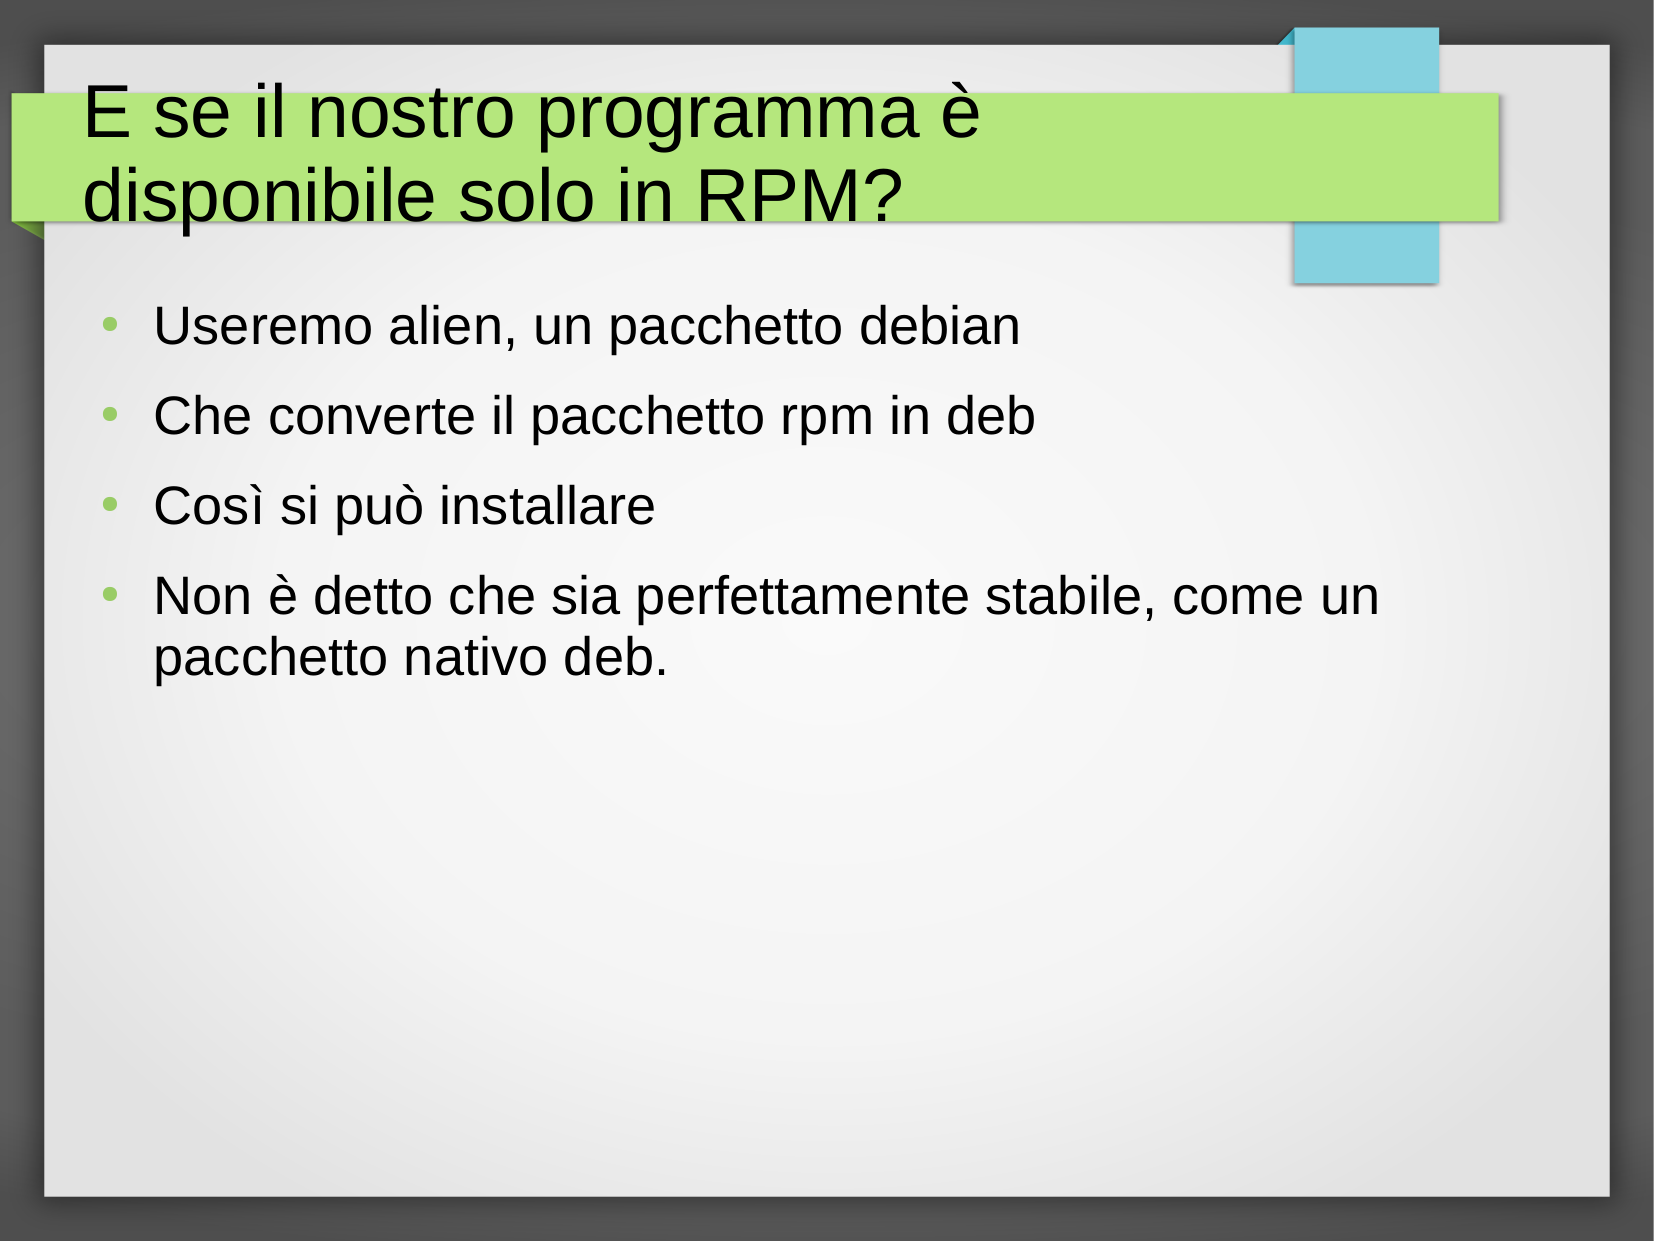

# E se il nostro programma è disponibile solo in RPM?
Useremo alien, un pacchetto debian
Che converte il pacchetto rpm in deb
Così si può installare
Non è detto che sia perfettamente stabile, come un pacchetto nativo deb.